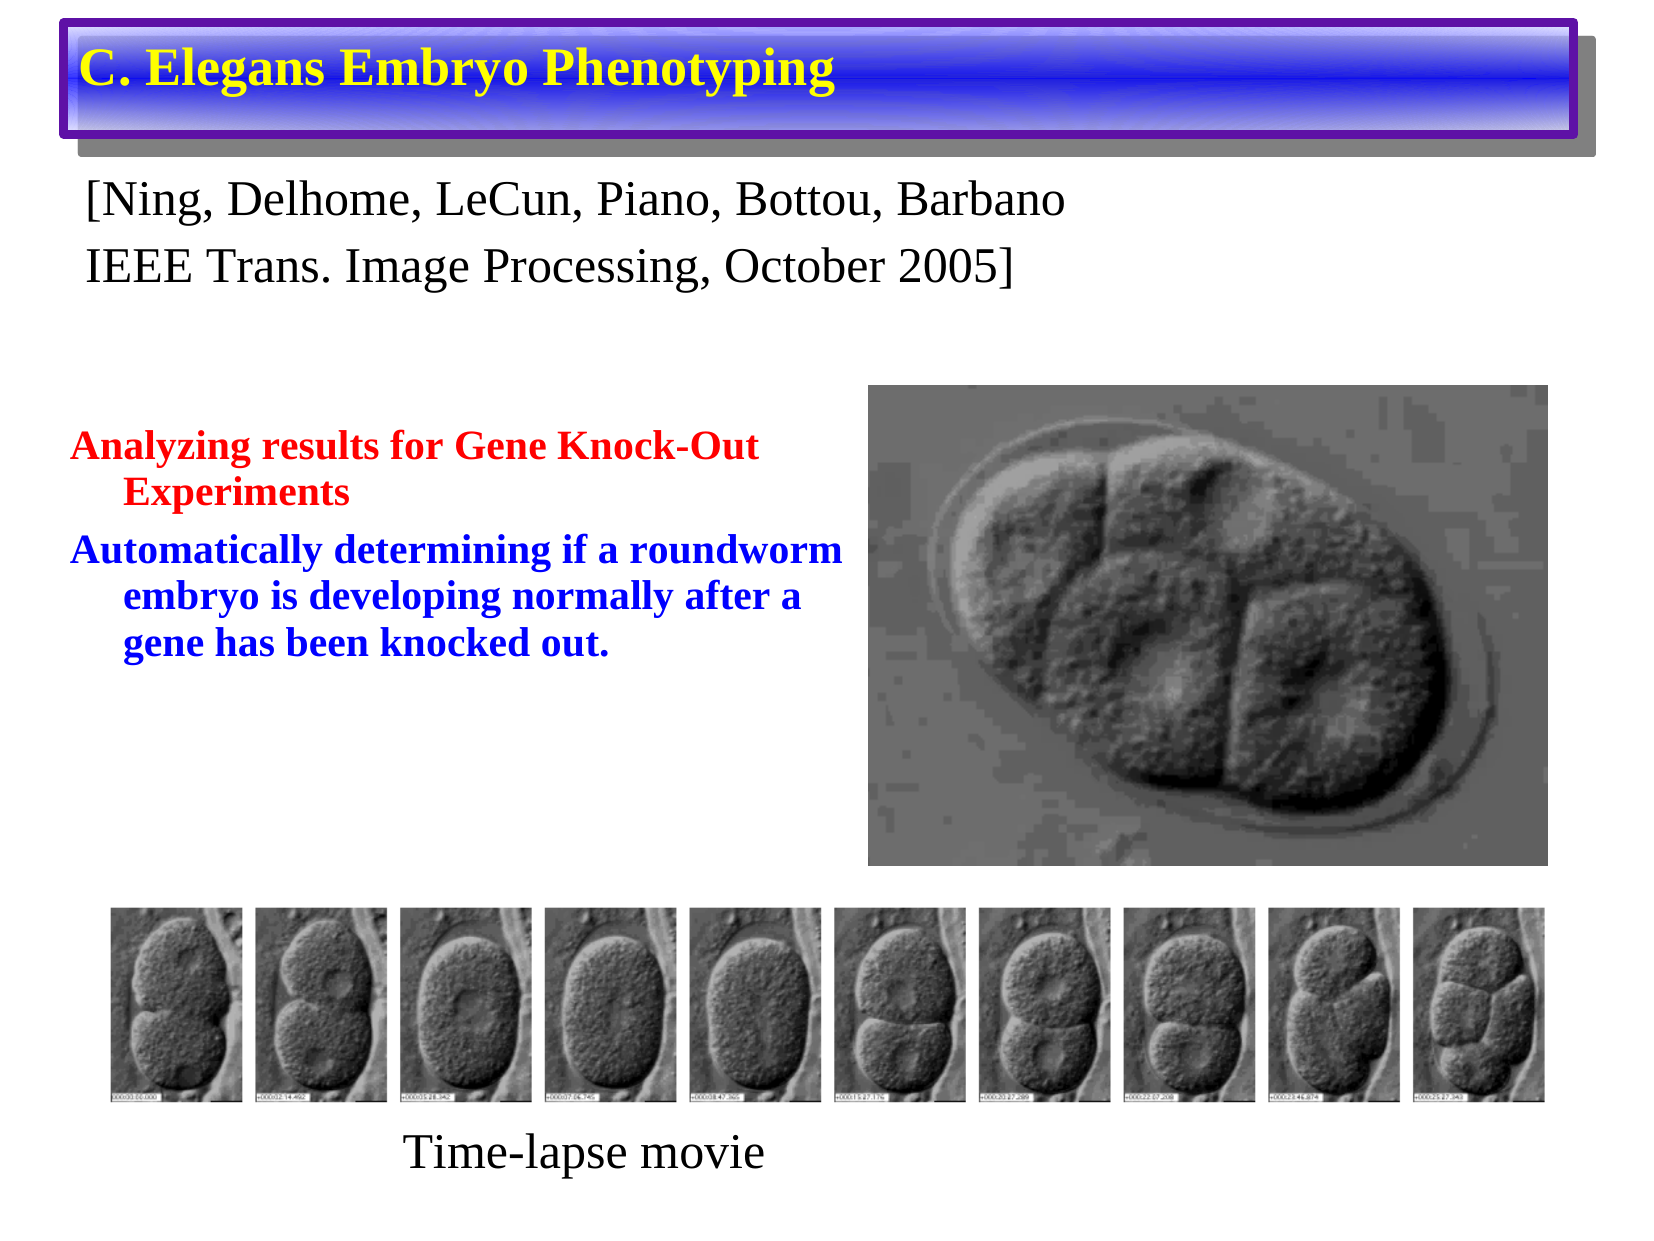

C. Elegans Embryo Phenotyping
[Ning, Delhome, LeCun, Piano, Bottou, Barbano
IEEE Trans. Image Processing, October 2005]
Analyzing results for Gene Knock-Out Experiments
Automatically determining if a roundworm embryo is developing normally after a gene has been knocked out.
Time-lapse movie